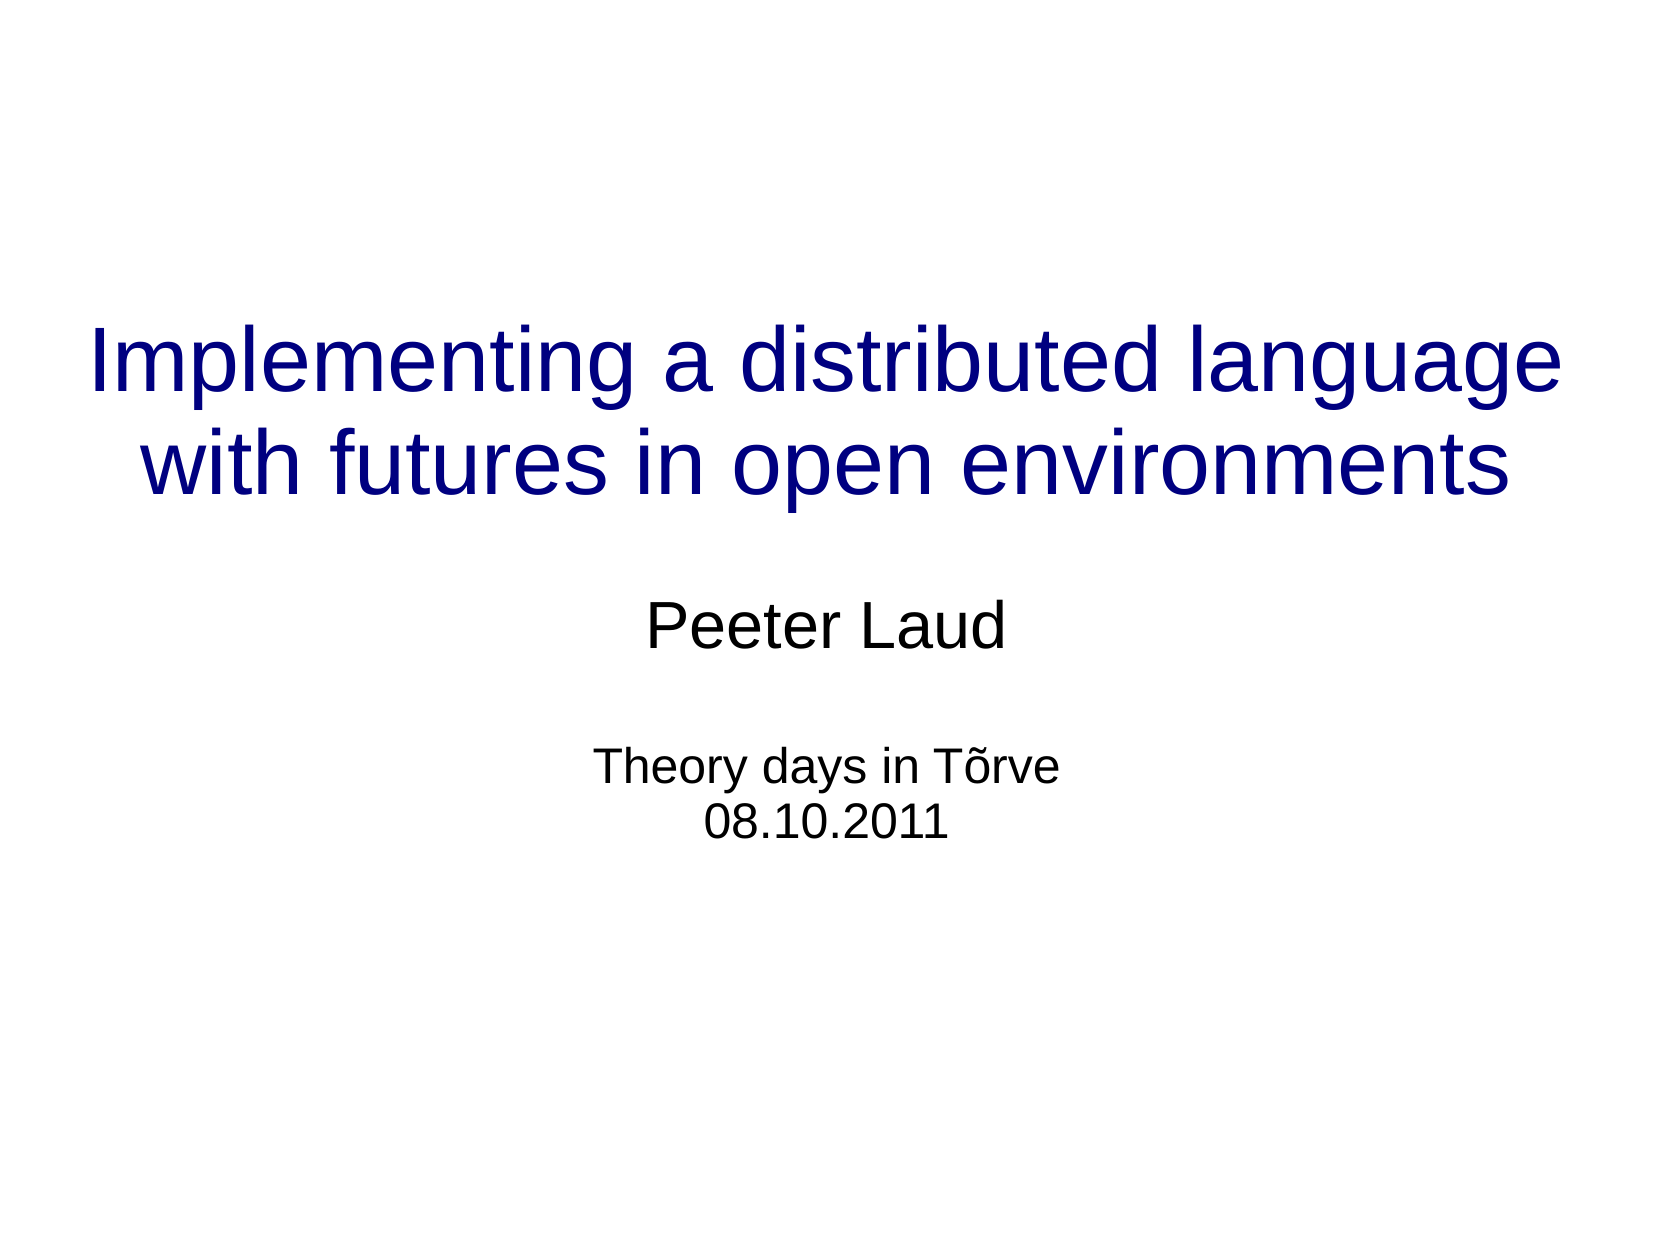

# Implementing a distributed language with futures in open environments
Peeter Laud
Theory days in Tõrve
08.10.2011